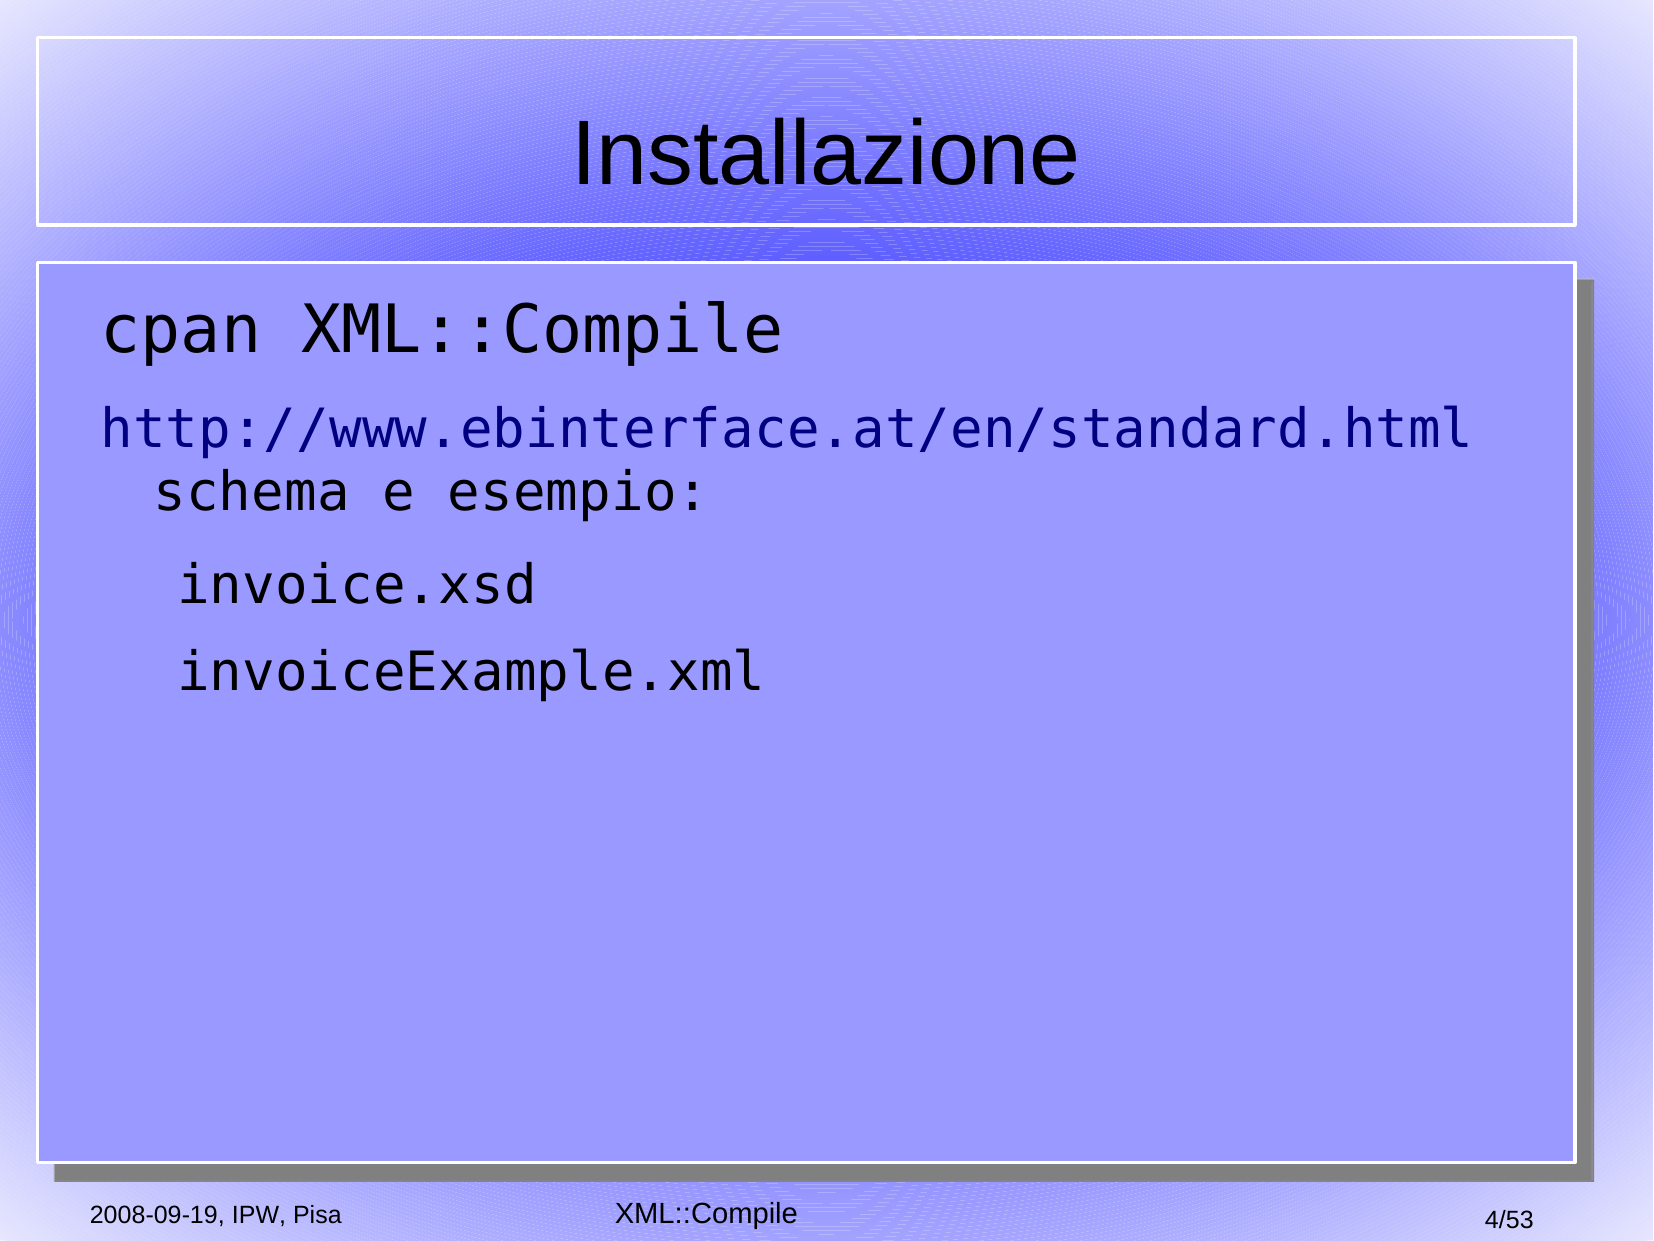

# Installazione
cpan XML::Compile
http://www.ebinterface.at/en/standard.html schema e esempio:
invoice.xsd
invoiceExample.xml